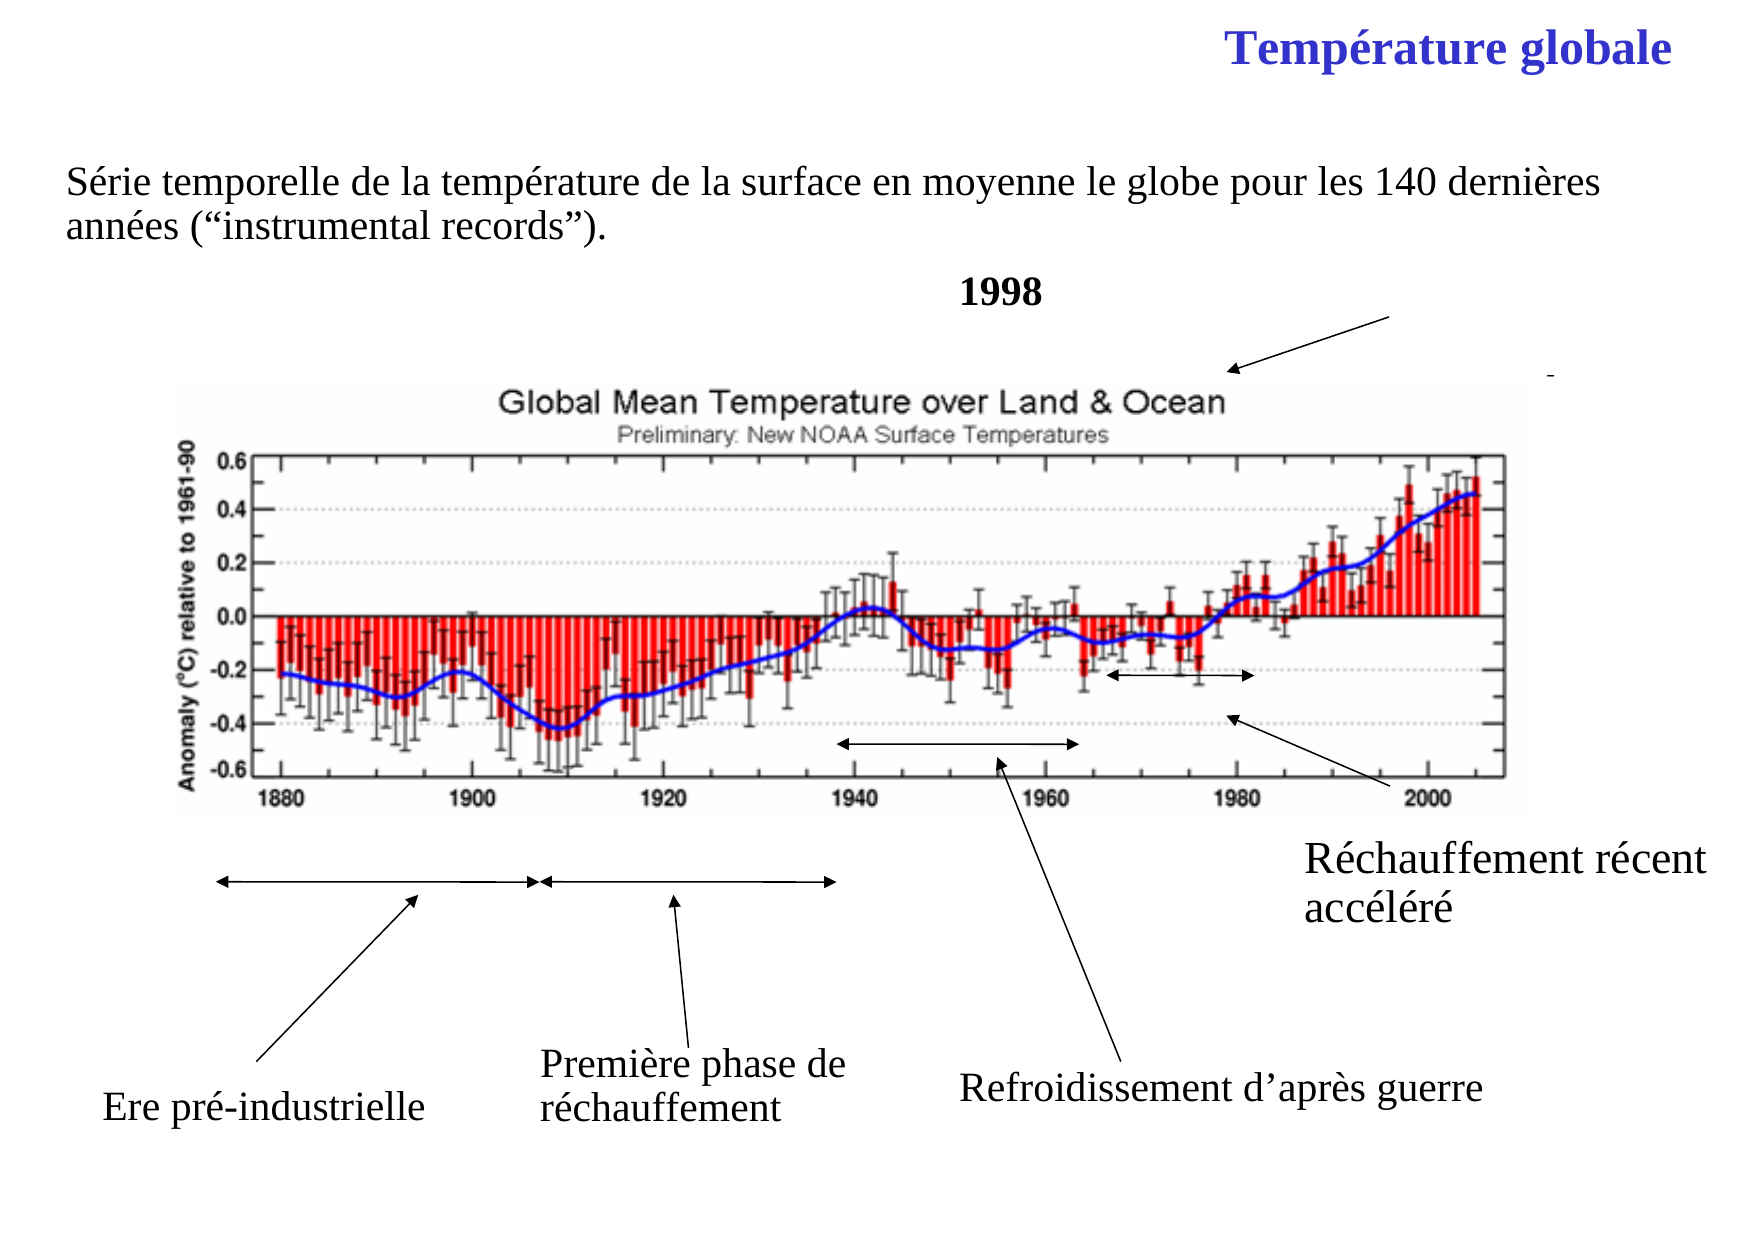

Température globale
Série temporelle de la température de la surface en moyenne le globe pour les 140 dernières années (“instrumental records”).
1998
Réchauffement récent accéléré
Première phase de réchauffement
Refroidissement d’après guerre
Ere pré-industrielle